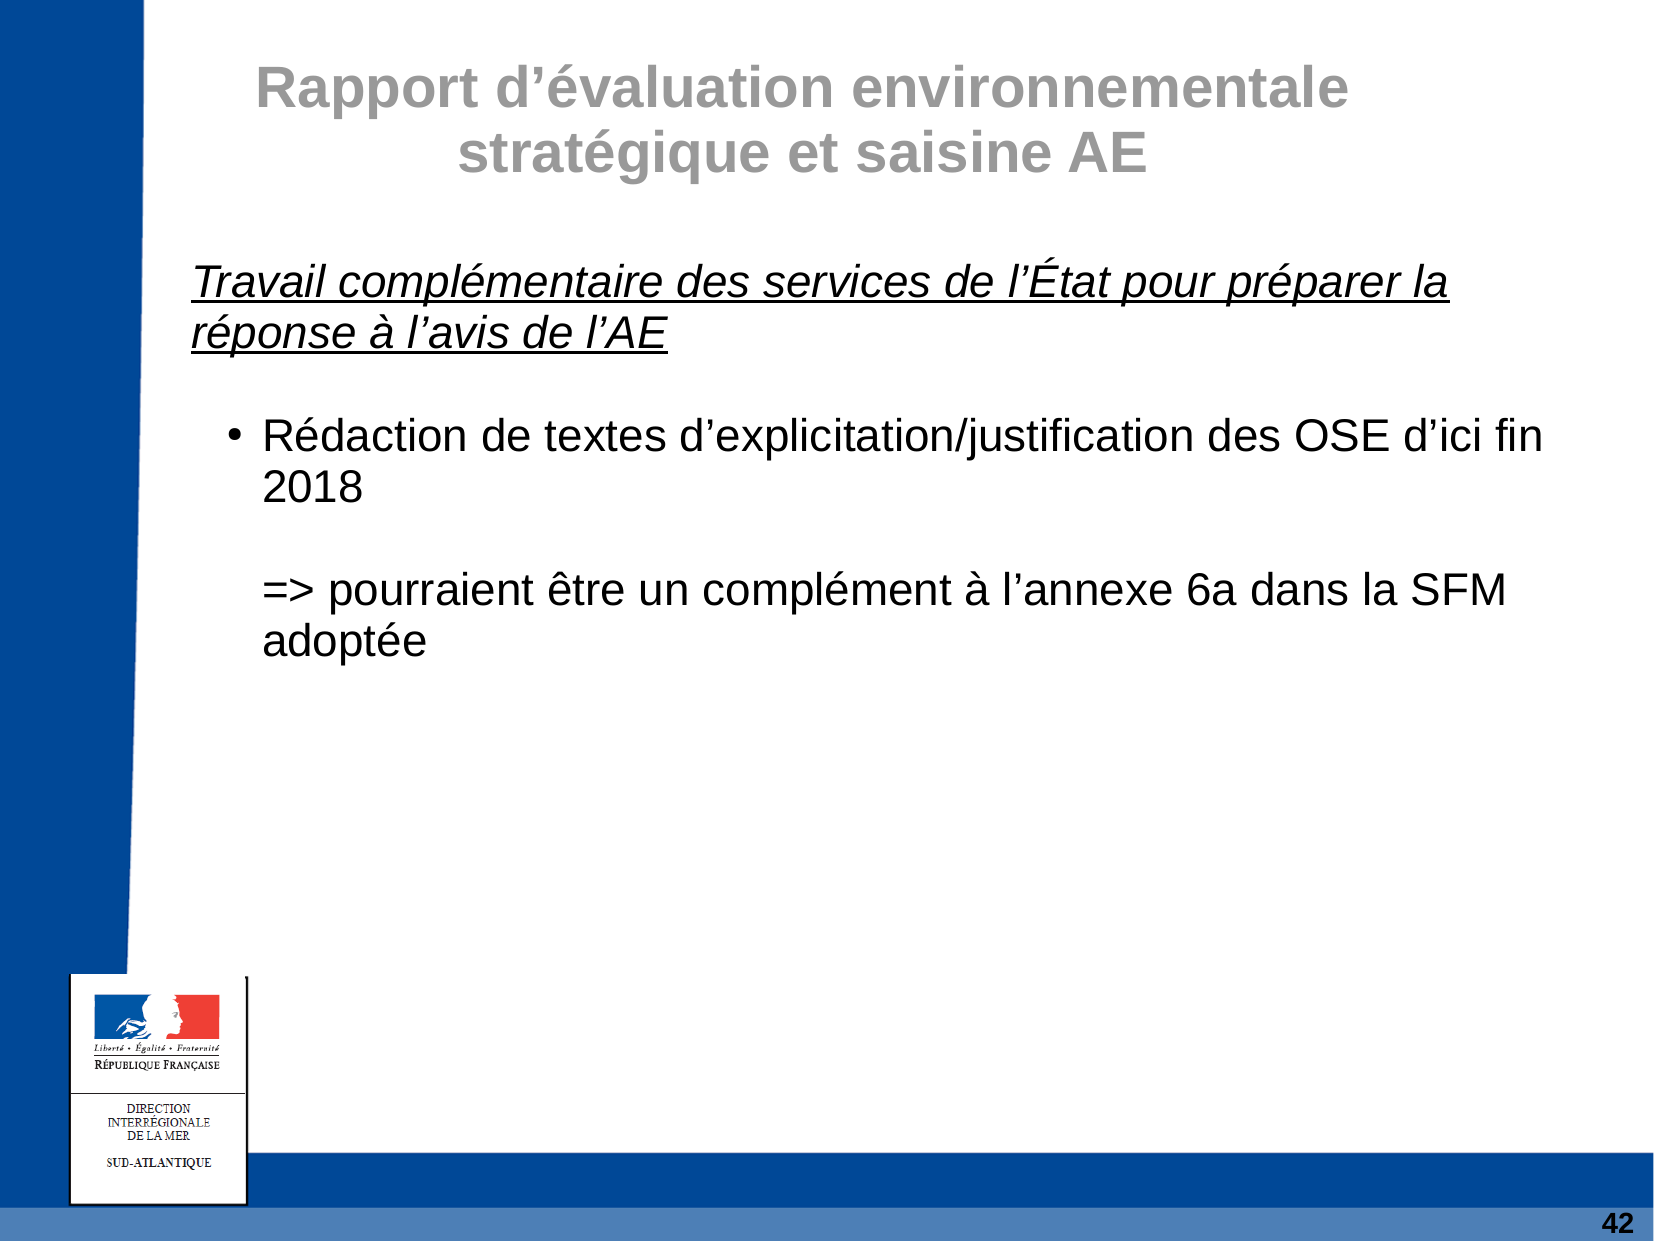

Rapport d’évaluation environnementale stratégique et saisine AE
Travail complémentaire des services de l’État pour préparer la réponse à l’avis de l’AE
Rédaction de textes d’explicitation/justification des OSE d’ici fin 2018
=> pourraient être un complément à l’annexe 6a dans la SFM adoptée